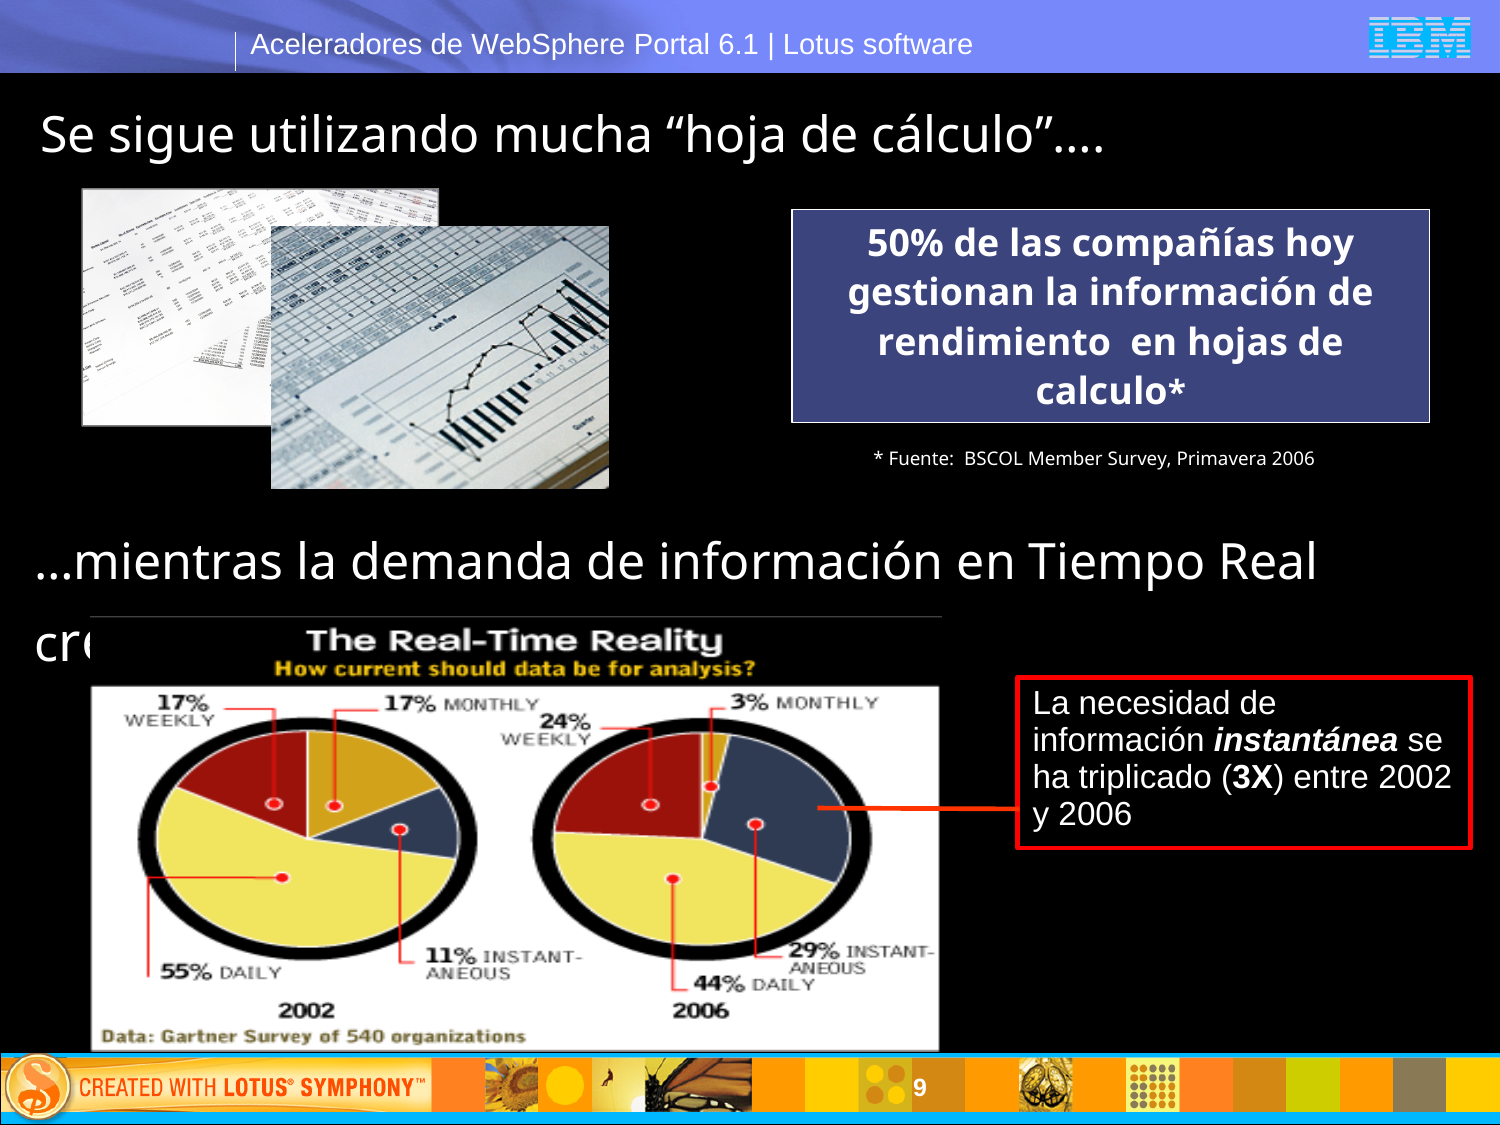

Se sigue utilizando mucha “hoja de cálculo”….
50% de las compañías hoy gestionan la información de rendimiento en hojas de calculo*
* Fuente: BSCOL Member Survey, Primavera 2006
…mientras la demanda de información en Tiempo Real crece
La necesidad de información instantánea se ha triplicado (3X) entre 2002 y 2006
9